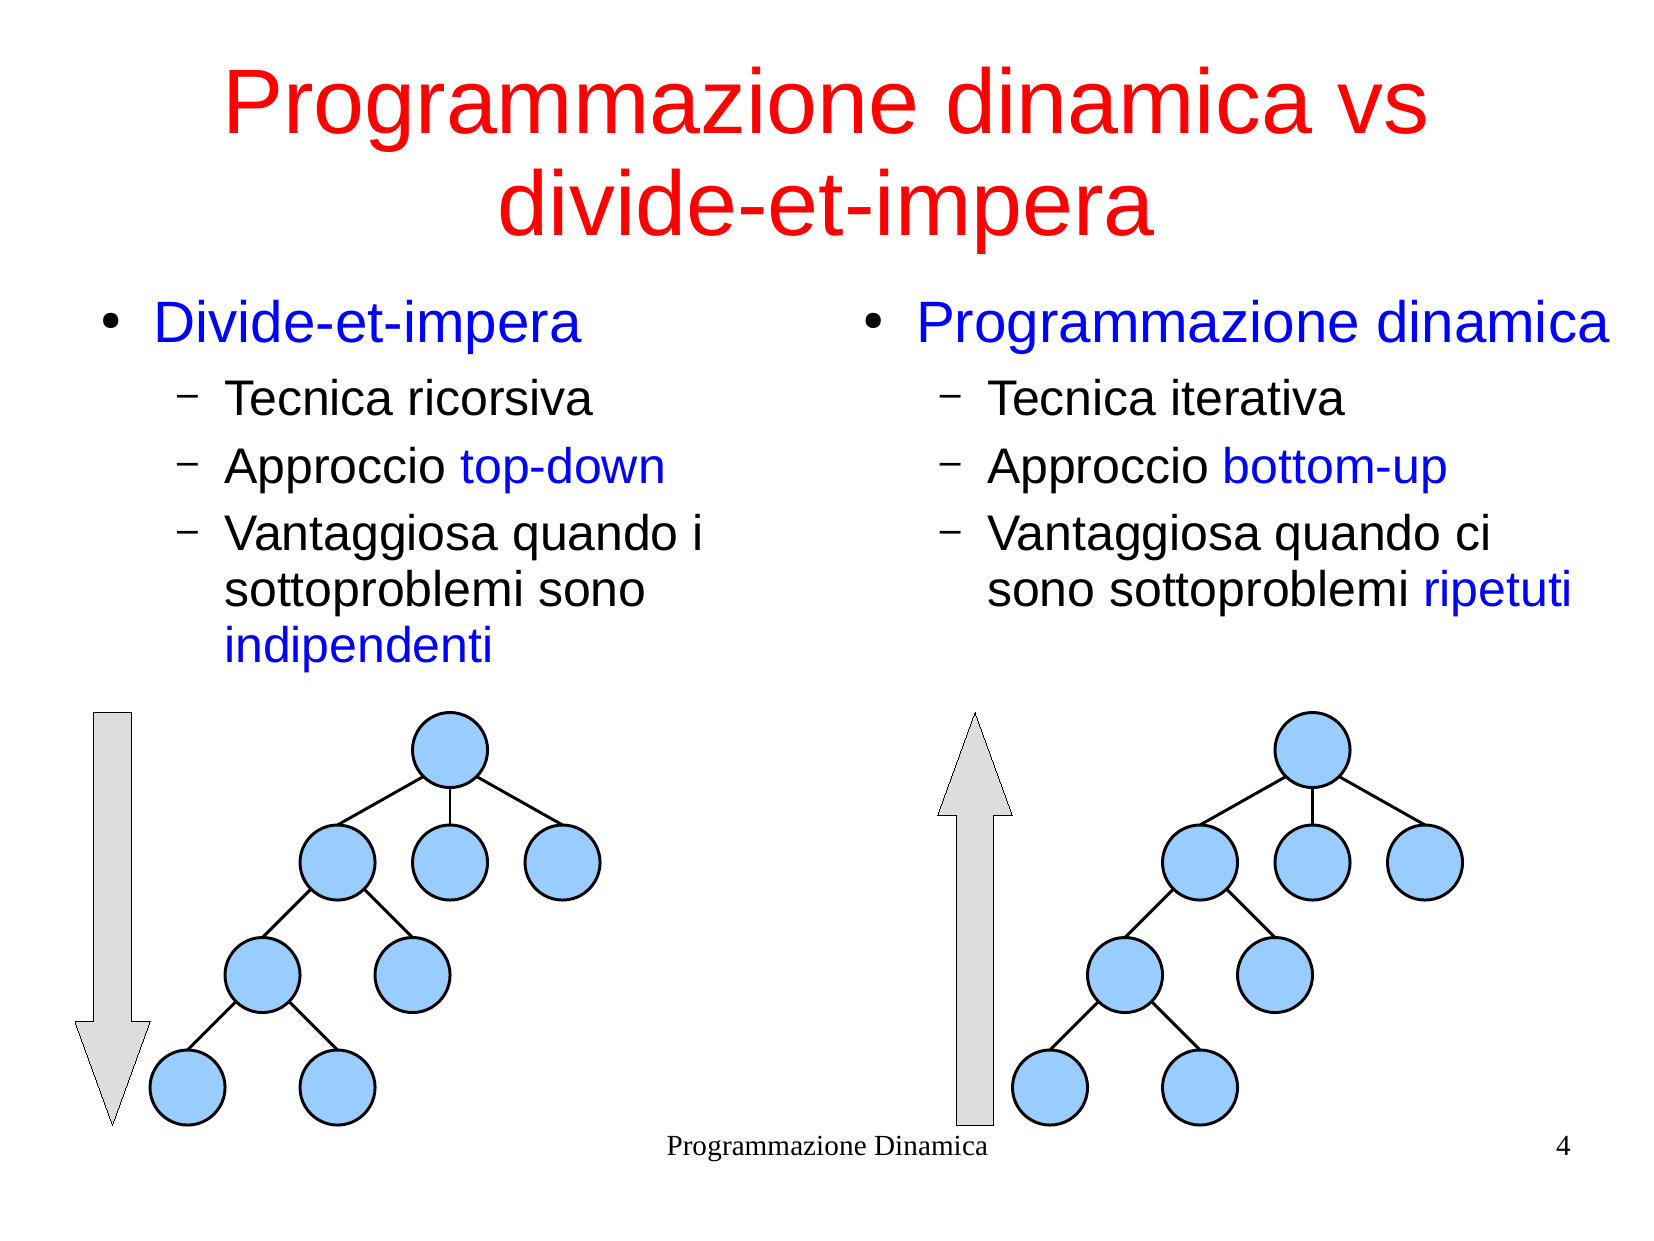

# Programmazione dinamica vs divide-et-impera
Divide-et-impera
Tecnica ricorsiva
Approccio top-down
Vantaggiosa quando i sottoproblemi sono indipendenti
Programmazione dinamica
Tecnica iterativa
Approccio bottom-up
Vantaggiosa quando ci sono sottoproblemi ripetuti
Programmazione Dinamica
4